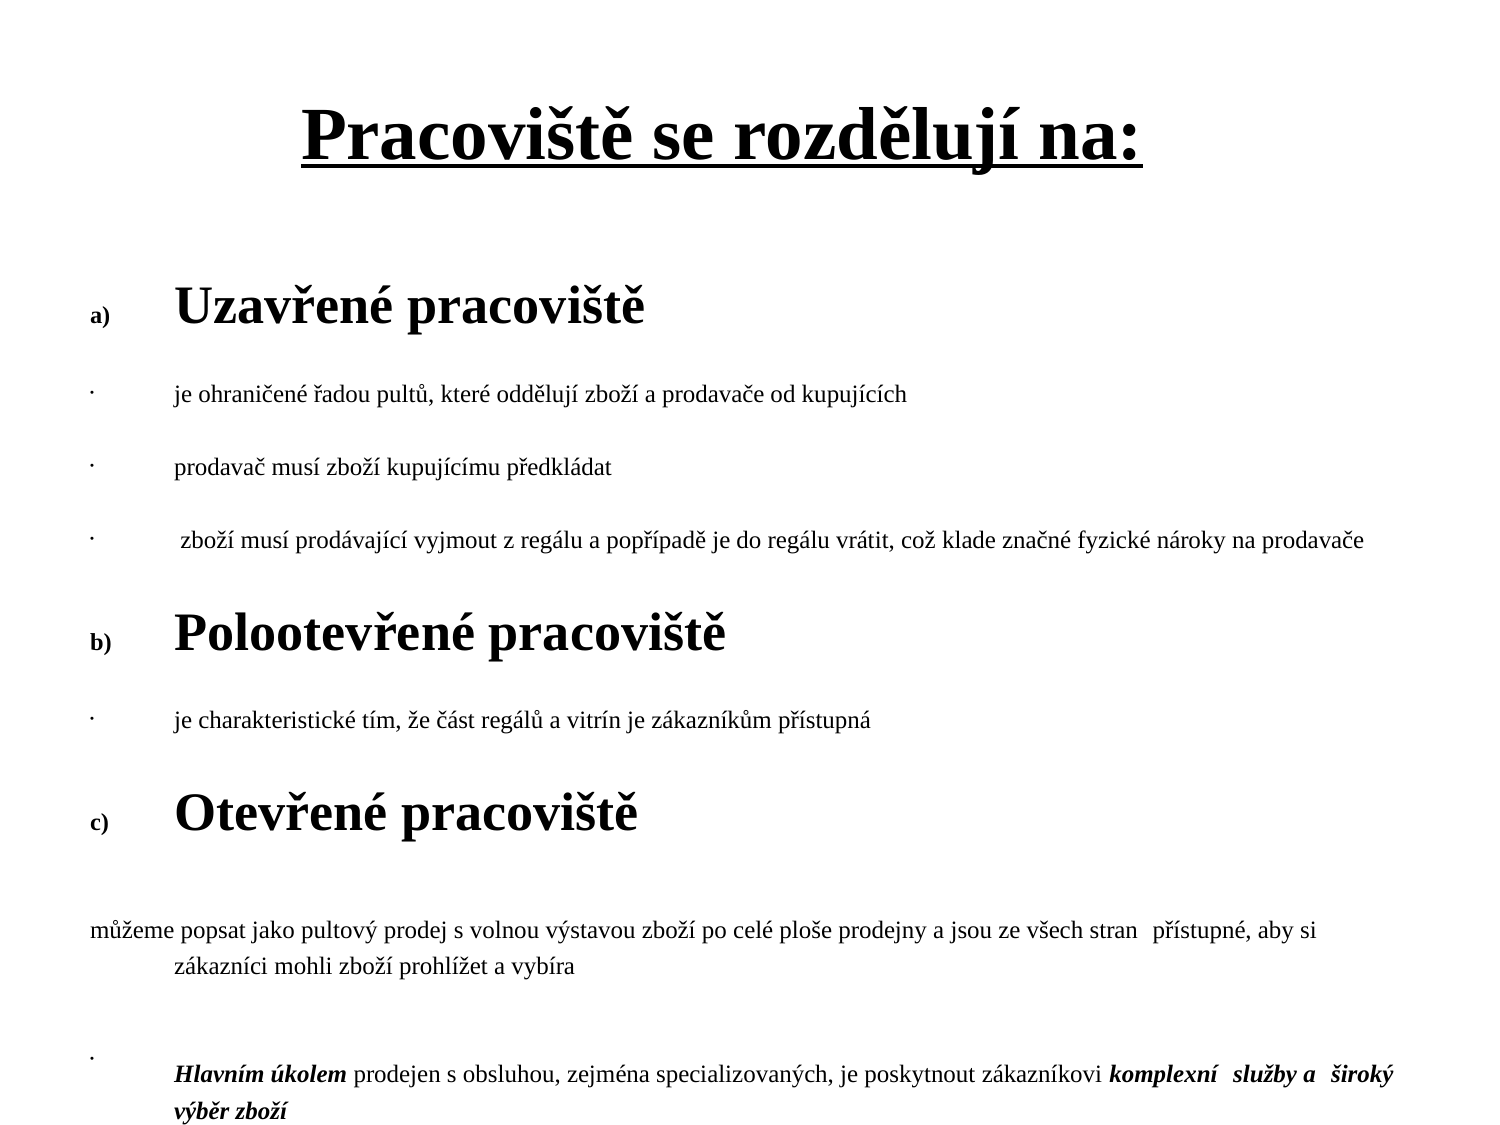

# Pracoviště se rozdělují na:
Uzavřené pracoviště
je ohraničené řadou pultů, které oddělují zboží a prodavače od kupujících
prodavač musí zboží kupujícímu předkládat
 zboží musí prodávající vyjmout z regálu a popřípadě je do regálu vrátit, což klade značné fyzické nároky na prodavače
Polootevřené pracoviště
je charakteristické tím, že část regálů a vitrín je zákazníkům přístupná
Otevřené pracoviště
můžeme popsat jako pultový prodej s volnou výstavou zboží po celé ploše prodejny a jsou ze všech stran přístupné, aby si zákazníci mohli zboží prohlížet a vybíra
Hlavním úkolem prodejen s obsluhou, zejména specializovaných, je poskytnout zákazníkovi komplexní služby a široký výběr zboží